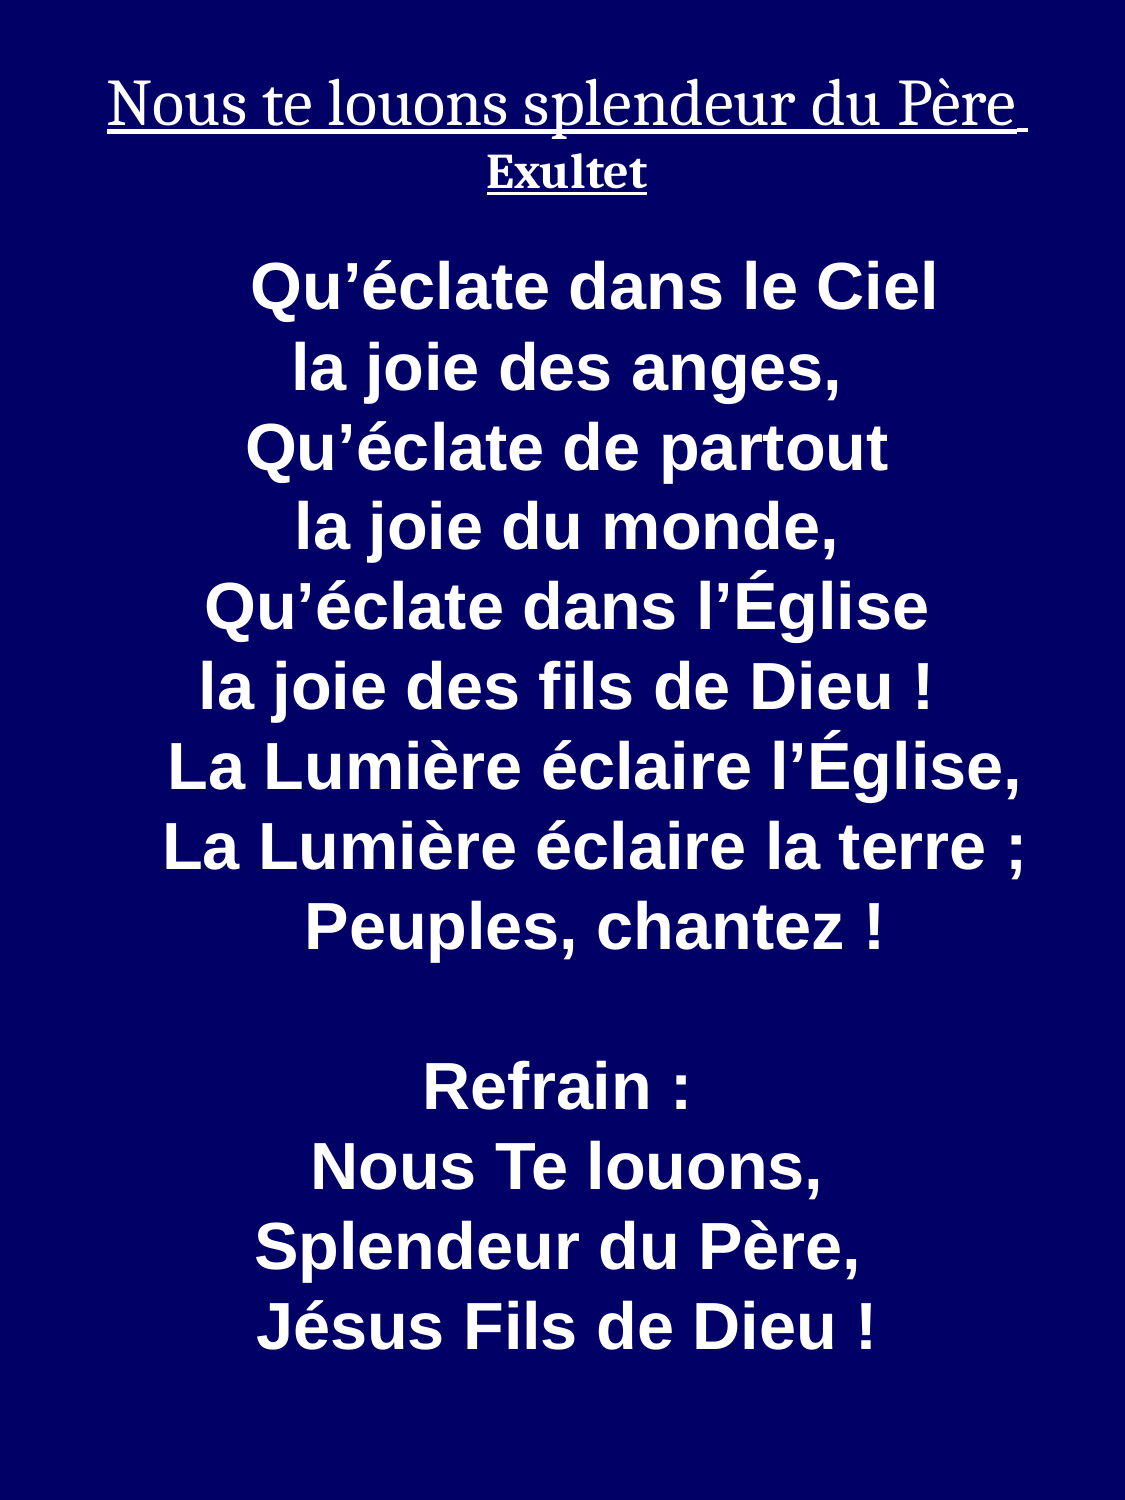

Nous te louons splendeur du Père
Exultet
Qu’éclate dans le Ciel
la joie des anges,
Qu’éclate de partout
la joie du monde,
Qu’éclate dans l’Église
la joie des fils de Dieu !
La Lumière éclaire l’Église,
La Lumière éclaire la terre ; Peuples, chantez !
Refrain :
Nous Te louons,
Splendeur du Père,
Jésus Fils de Dieu !